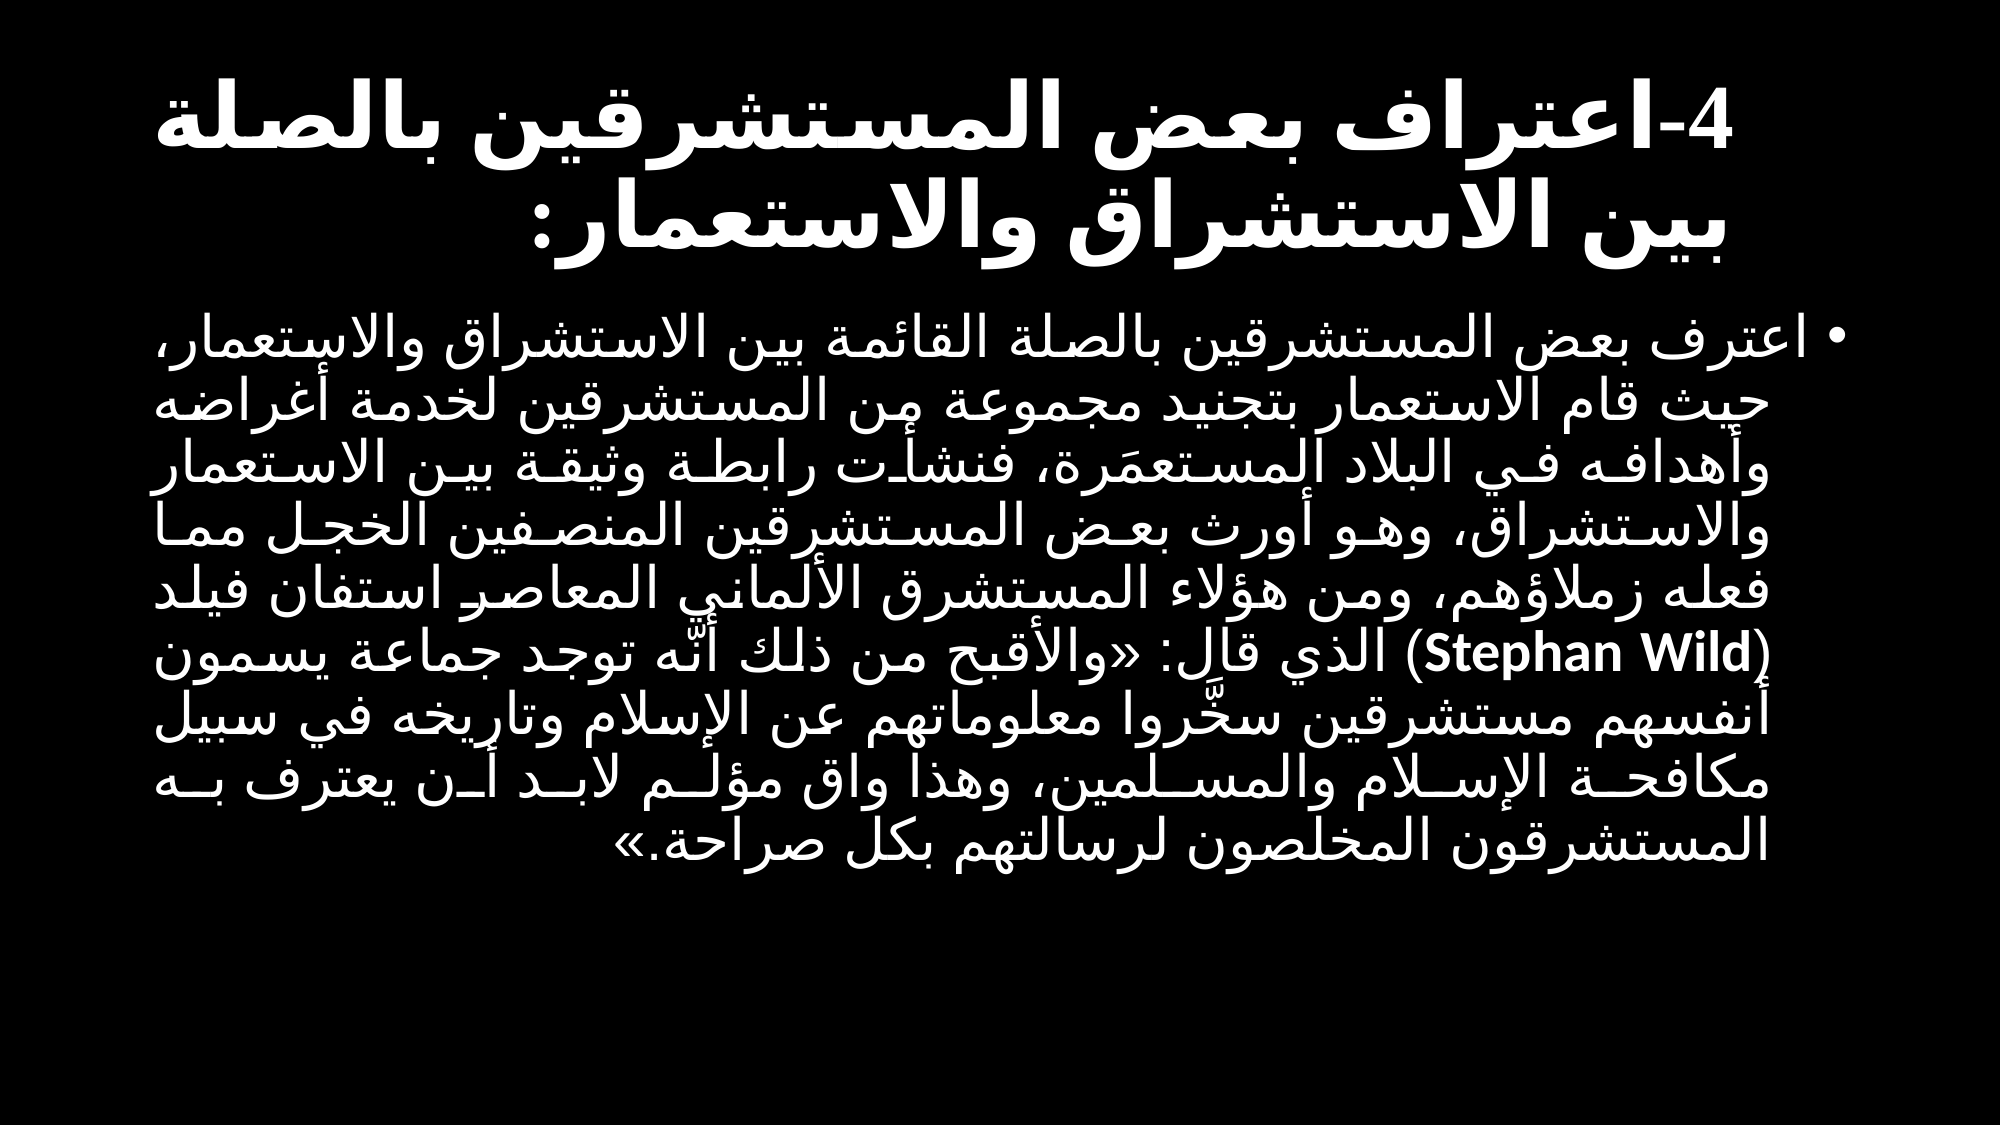

# 4-اعتراف بعض المستشرقين بالصلة بين الاستشراق والاستعمار:
اعترف بعض المستشرقين بالصلة القائمة بين الاستشراق والاستعمار، حيث قام الاستعمار بتجنيد مجموعة من المستشرقين لخدمة أغراضه وأهدافه في البلاد المستعمَرة، فنشأت رابطة وثيقة بين الاستعمار والاستشراق، وهو أورث بعض المستشرقين المنصفين الخجل مما فعله زملاؤهم، ومن هؤلاء المستشرق الألماني المعاصر استفان فيلد (Stephan Wild) الذي قال: «والأقبح من ذلك أنّه توجد جماعة يسمون أنفسهم مستشرقين سخَّروا معلوماتهم عن الإسلام وتاريخه في سبيل مكافحة الإسلام والمسلمين، وهذا واق مؤلم لابد أن يعترف به المستشرقون المخلصون لرسالتهم بكل صراحة.»